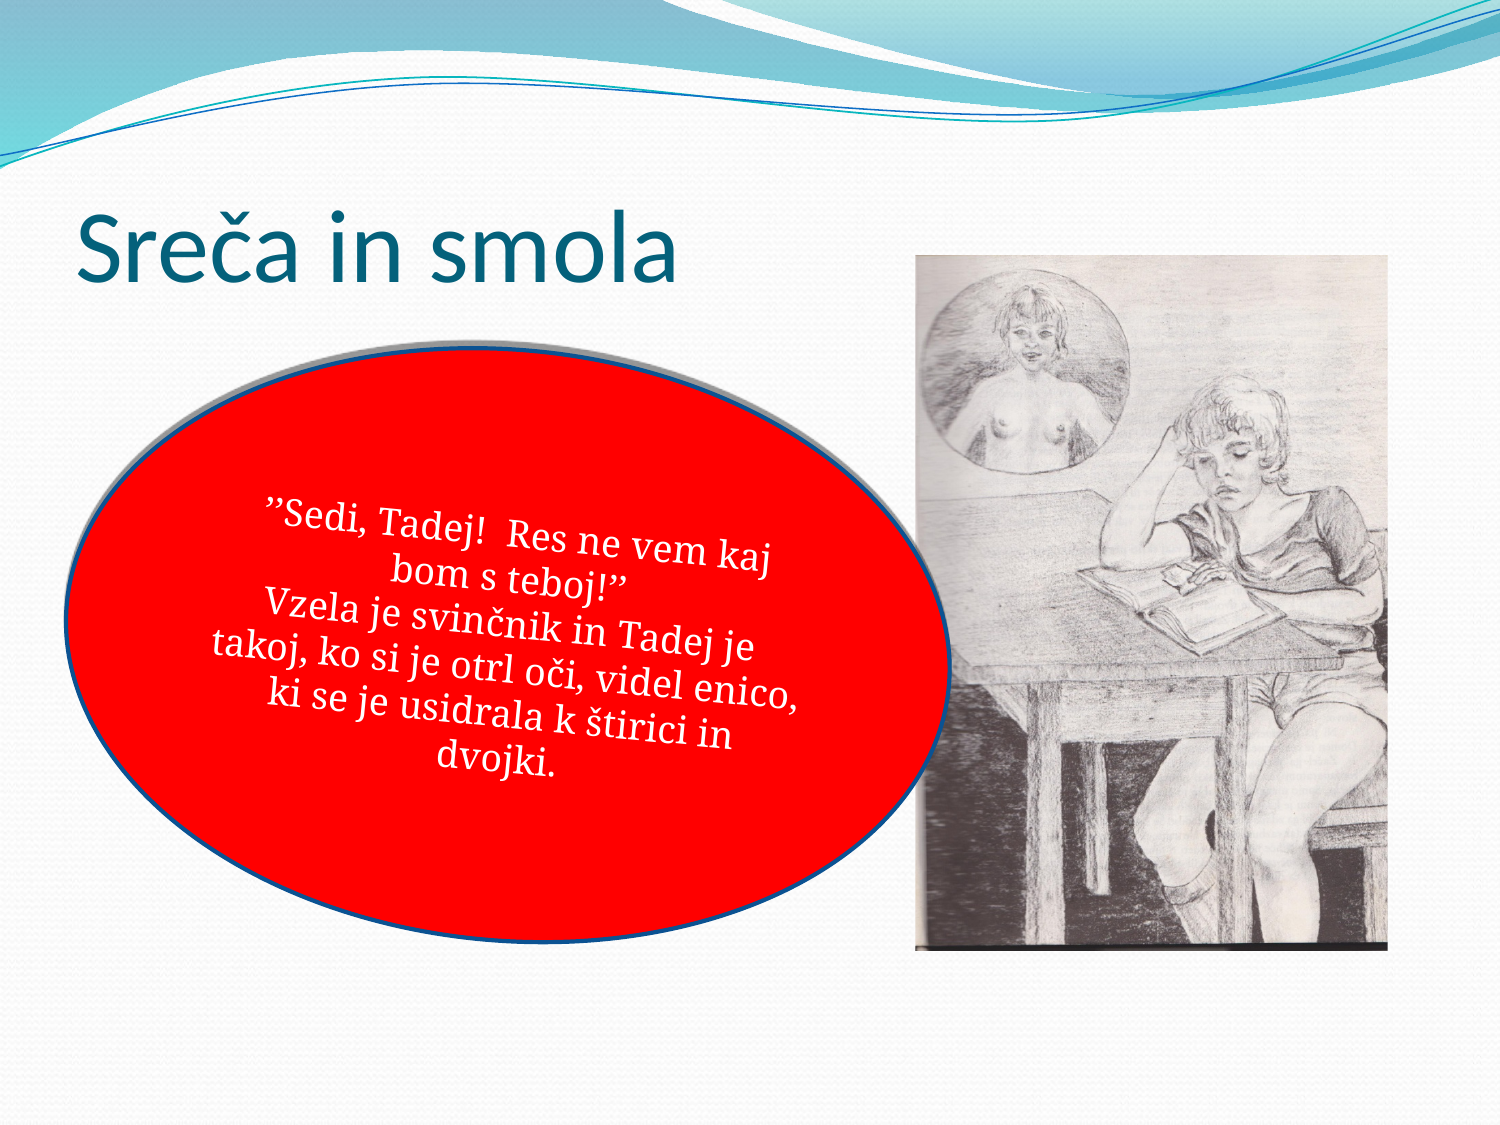

# Sreča in smola
’’Sedi, Tadej! Res ne vem kaj bom s teboj!’’
Vzela je svinčnik in Tadej je takoj, ko si je otrl oči, videl enico, ki se je usidrala k štirici in dvojki.